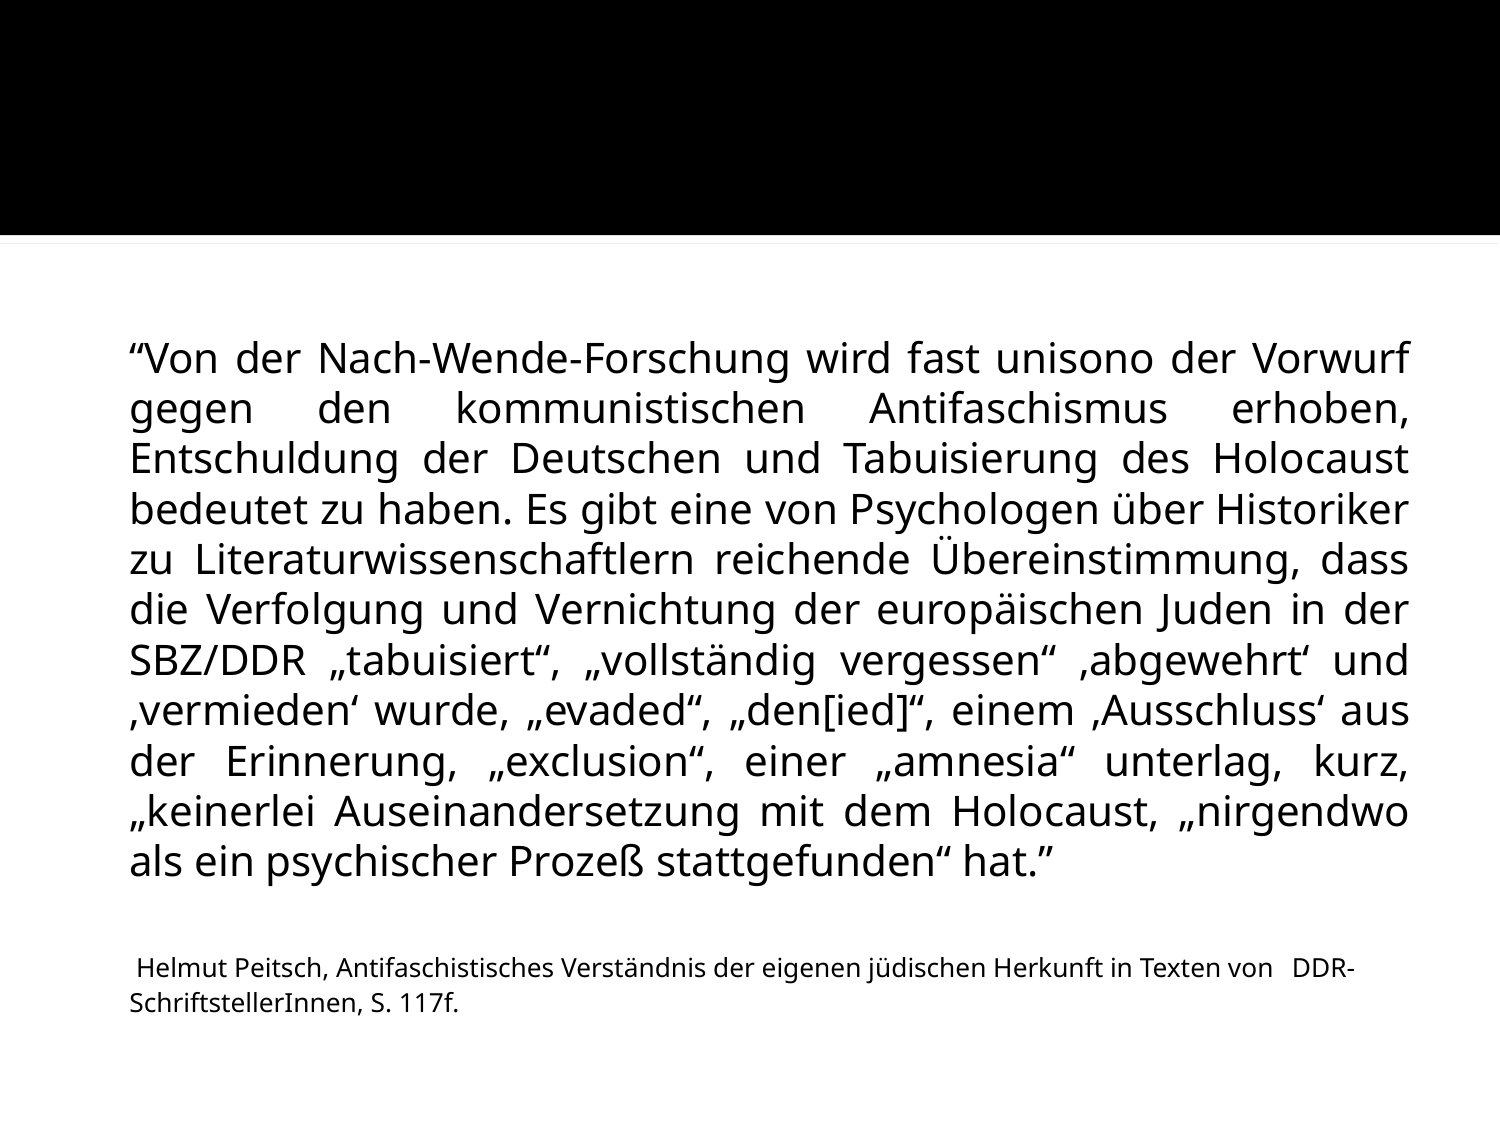

#
	“Von der Nach-Wende-Forschung wird fast unisono der Vorwurf gegen den kommunistischen Antifaschismus erhoben, Entschuldung der Deutschen und Tabuisierung des Holocaust bedeutet zu haben. Es gibt eine von Psychologen über Historiker zu Literaturwissenschaftlern reichende Übereinstimmung, dass die Verfolgung und Vernichtung der europäischen Juden in der SBZ/DDR „tabuisiert“, „vollständig vergessen“ ‚abgewehrt‘ und ‚vermieden‘ wurde, „evaded“, „den[ied]“, einem ‚Ausschluss‘ aus der Erinnerung, „exclusion“, einer „amnesia“ unterlag, kurz, „keinerlei Auseinandersetzung mit dem Holocaust, „nirgendwo als ein psychischer Prozeß stattgefunden“ hat.”
		 Helmut Peitsch, Antifaschistisches Verständnis der eigenen jüdischen Herkunft in Texten von 	DDR-SchriftstellerInnen, S. 117f.